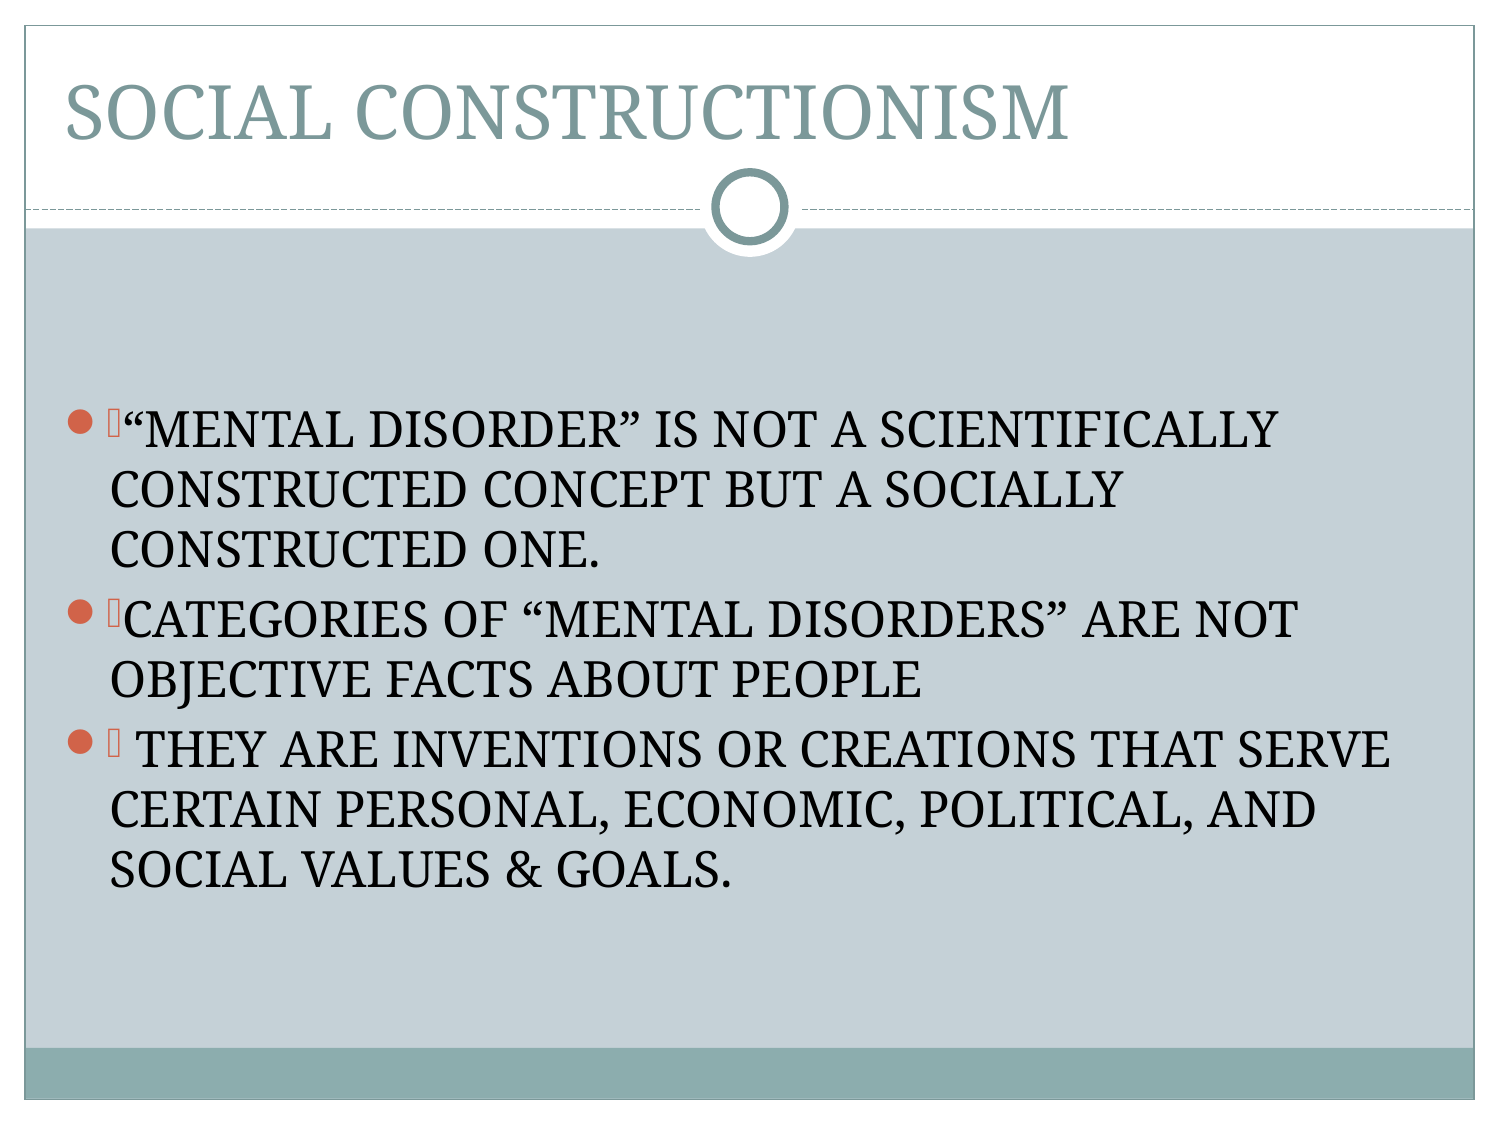

# SOCIAL CONSTRUCTIONISM
“MENTAL DISORDER” IS NOT A SCIENTIFICALLY CONSTRUCTED CONCEPT BUT A SOCIALLY CONSTRUCTED ONE.
CATEGORIES OF “MENTAL DISORDERS” ARE NOT OBJECTIVE FACTS ABOUT PEOPLE
 THEY ARE INVENTIONS OR CREATIONS THAT SERVE CERTAIN PERSONAL, ECONOMIC, POLITICAL, AND SOCIAL VALUES & GOALS.